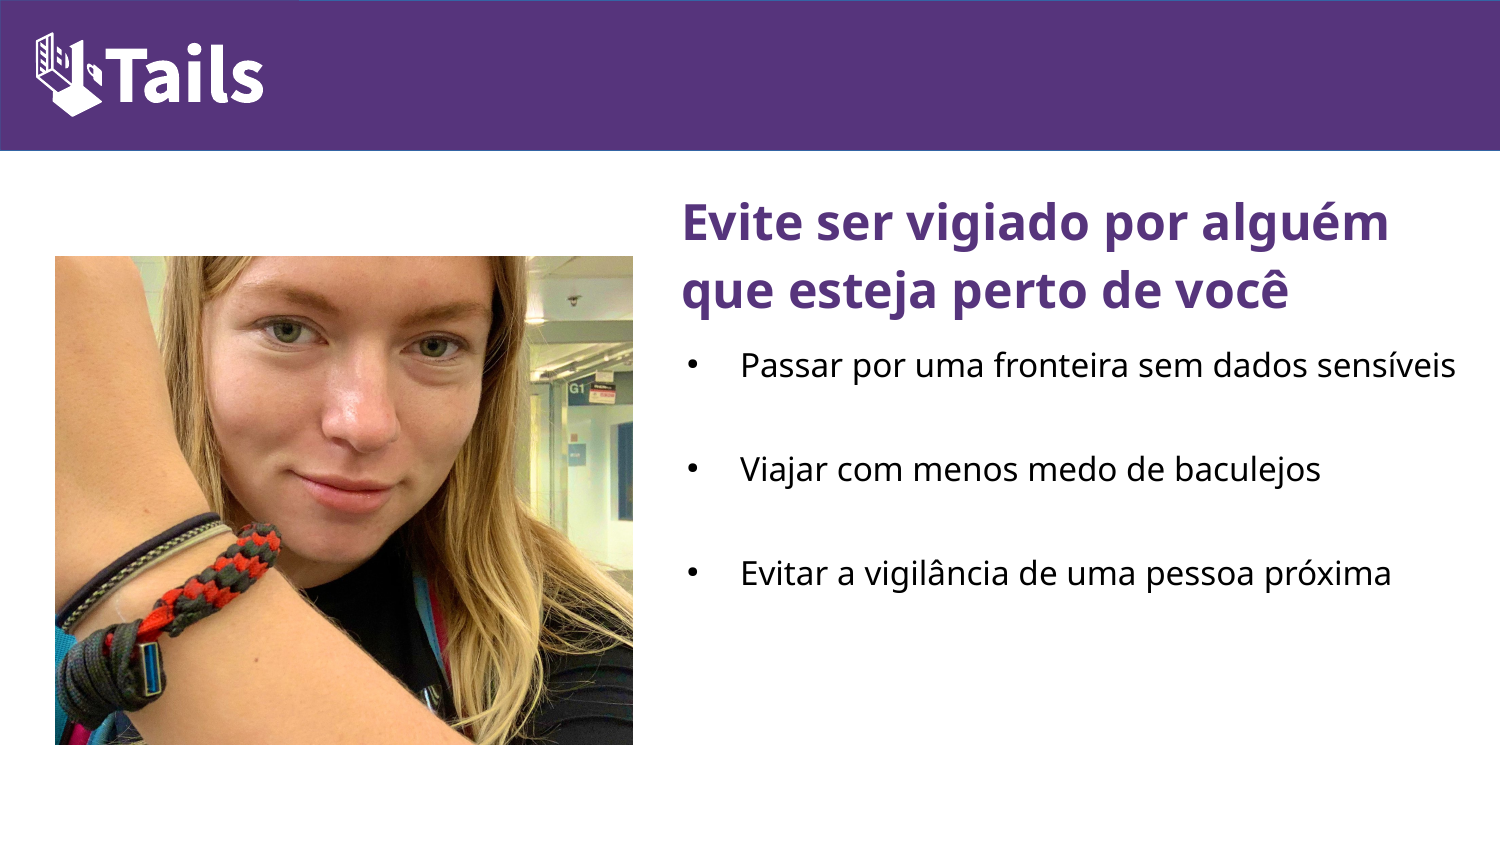

# Evite ser vigiado por alguém que esteja perto de você
Passar por uma fronteira sem dados sensíveis
Viajar com menos medo de baculejos
Evitar a vigilância de uma pessoa próxima